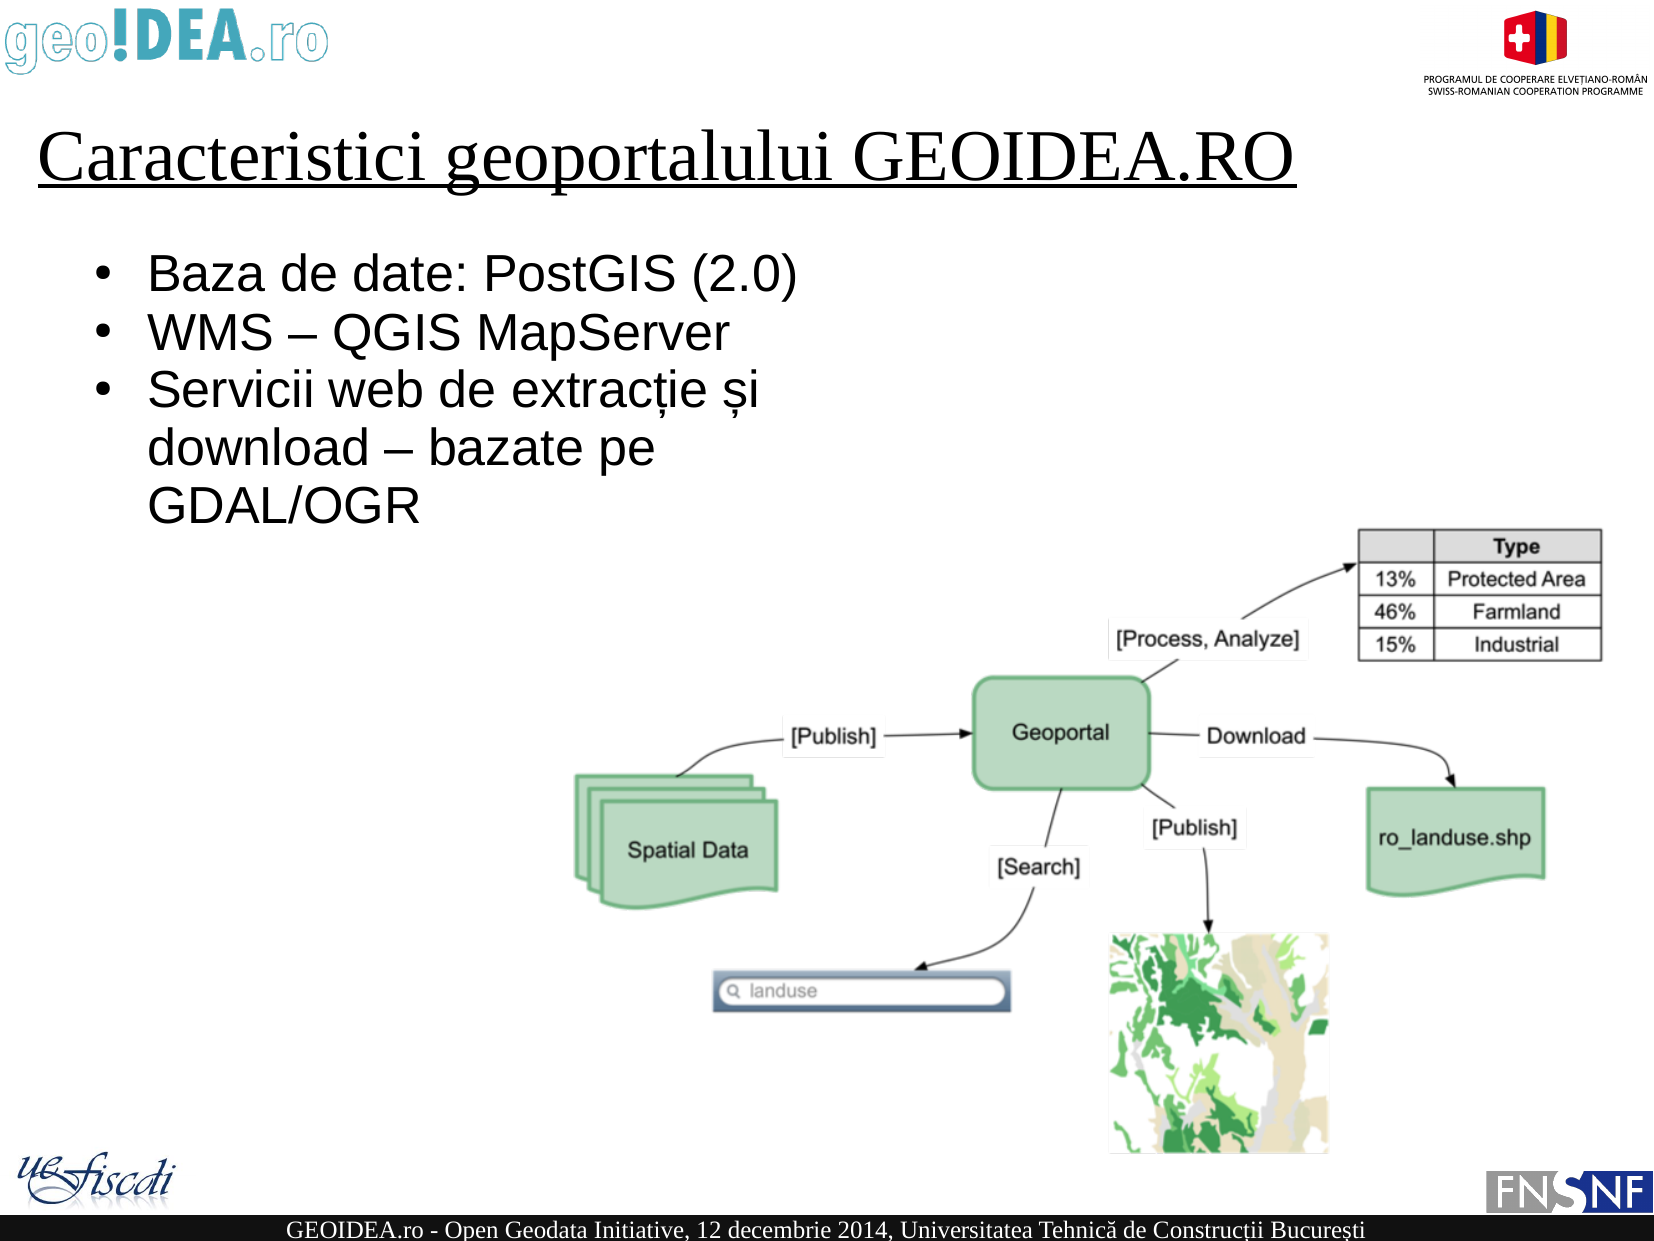

# Caracteristici geoportalului GEOIDEA.RO
Baza de date: PostGIS (2.0)
WMS – QGIS MapServer
Servicii web de extracție și download – bazate pe GDAL/OGR